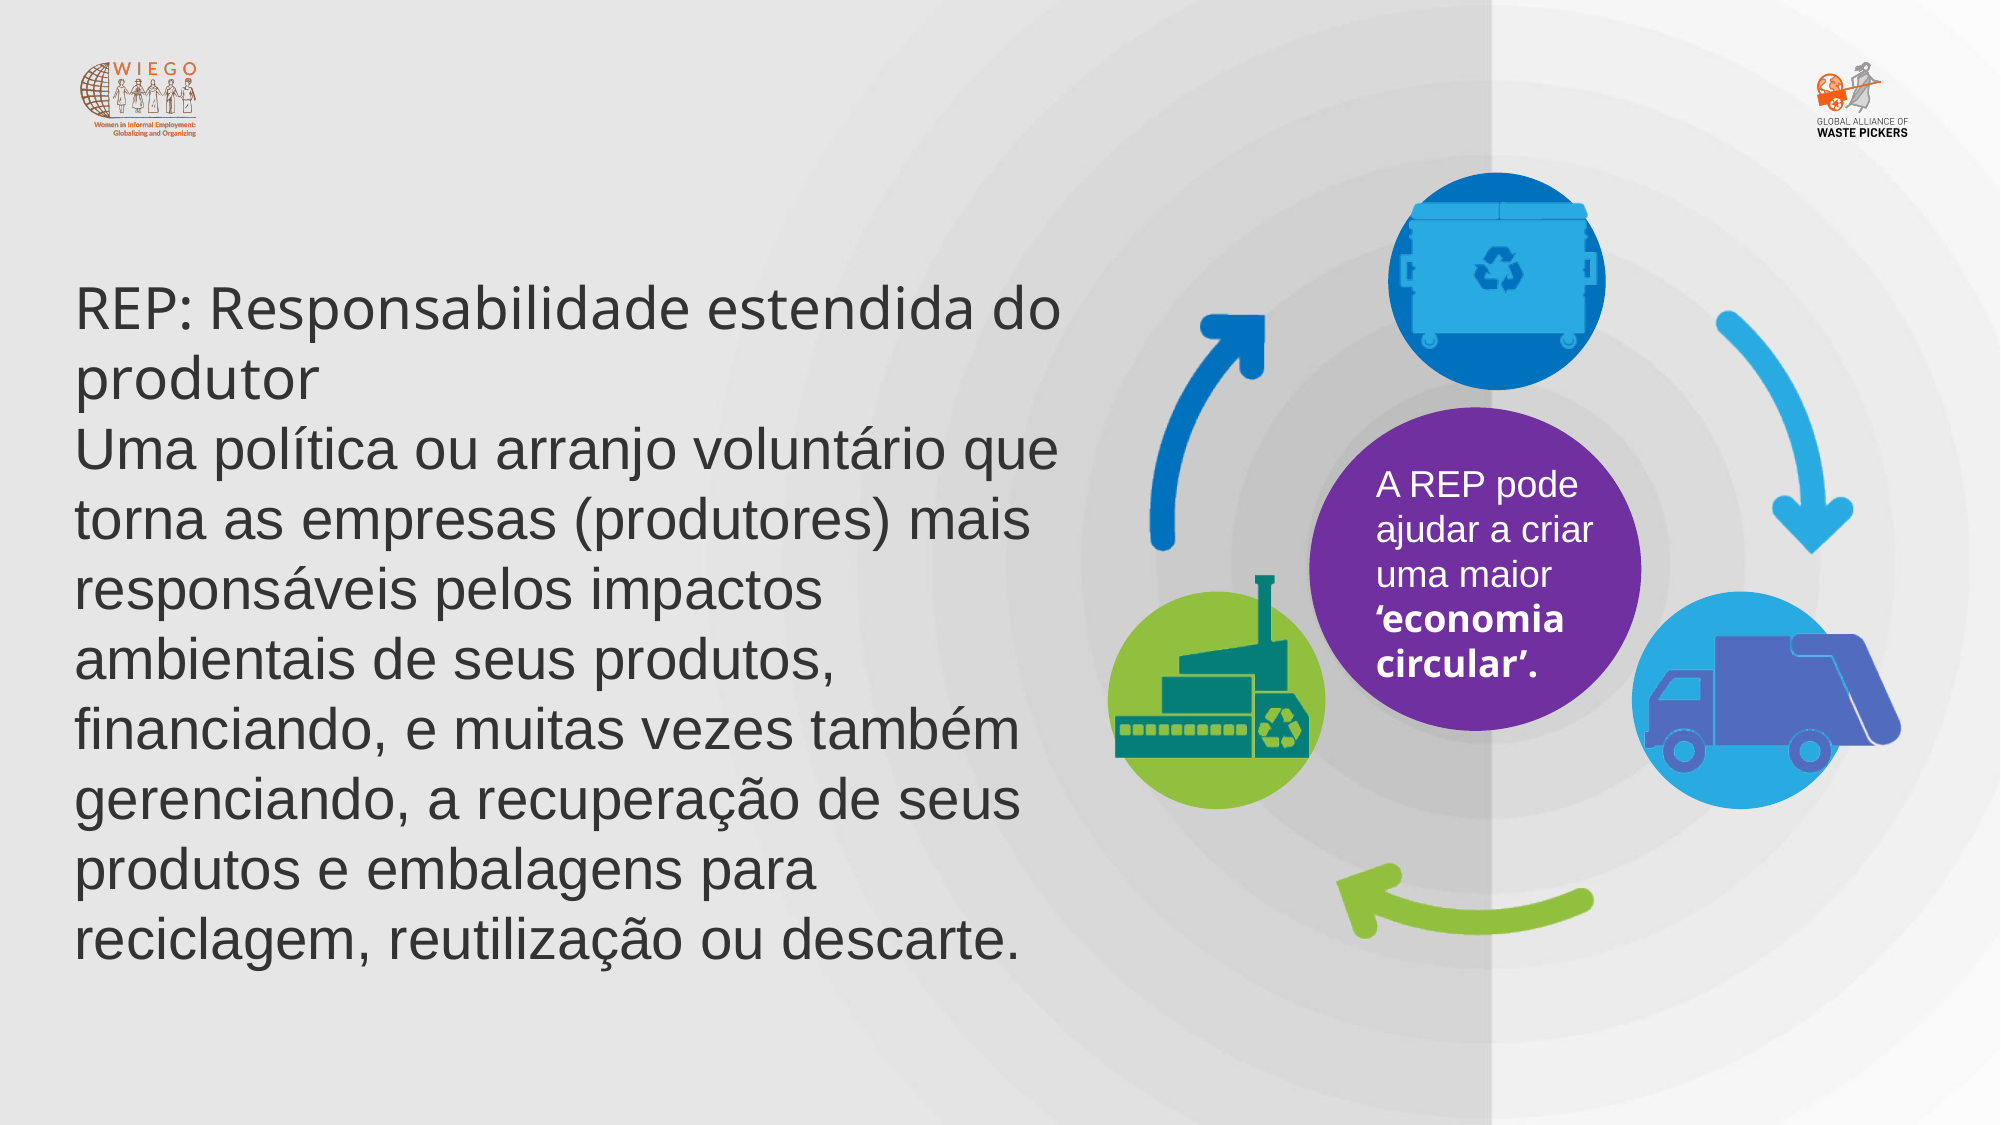

REP: Responsabilidade estendida do produtor
Uma política ou arranjo voluntário que torna as empresas (produtores) mais responsáveis pelos impactos ambientais de seus produtos, financiando, e muitas vezes também gerenciando, a recuperação de seus produtos e embalagens para reciclagem, reutilização ou descarte.
A REP pode ajudar a criar uma maior ‘economia circular’.